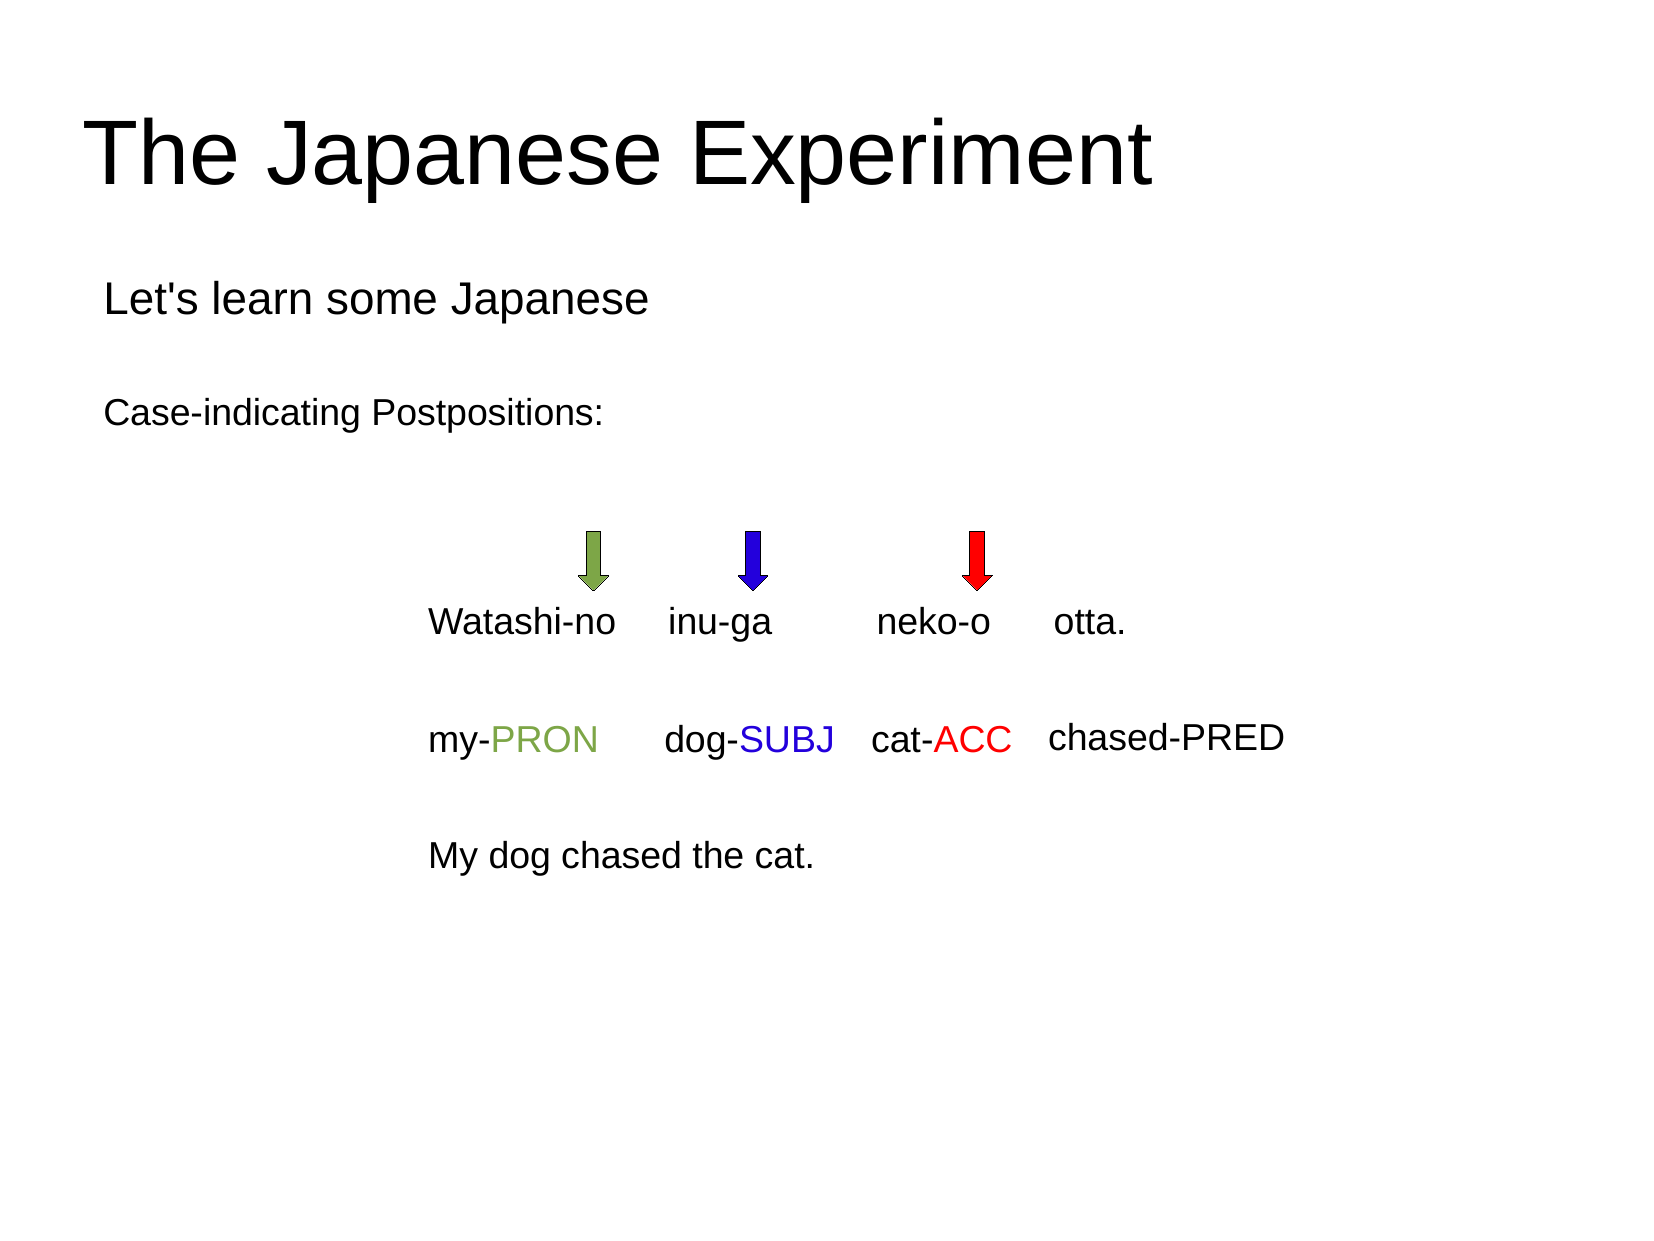

# The Japanese Experiment
Let's learn some Japanese
Case-indicating Postpositions:
Watashi-no inu-ga neko-o otta.
chased-PRED
my-PRON
dog-SUBJ
cat-ACC
My dog chased the cat.